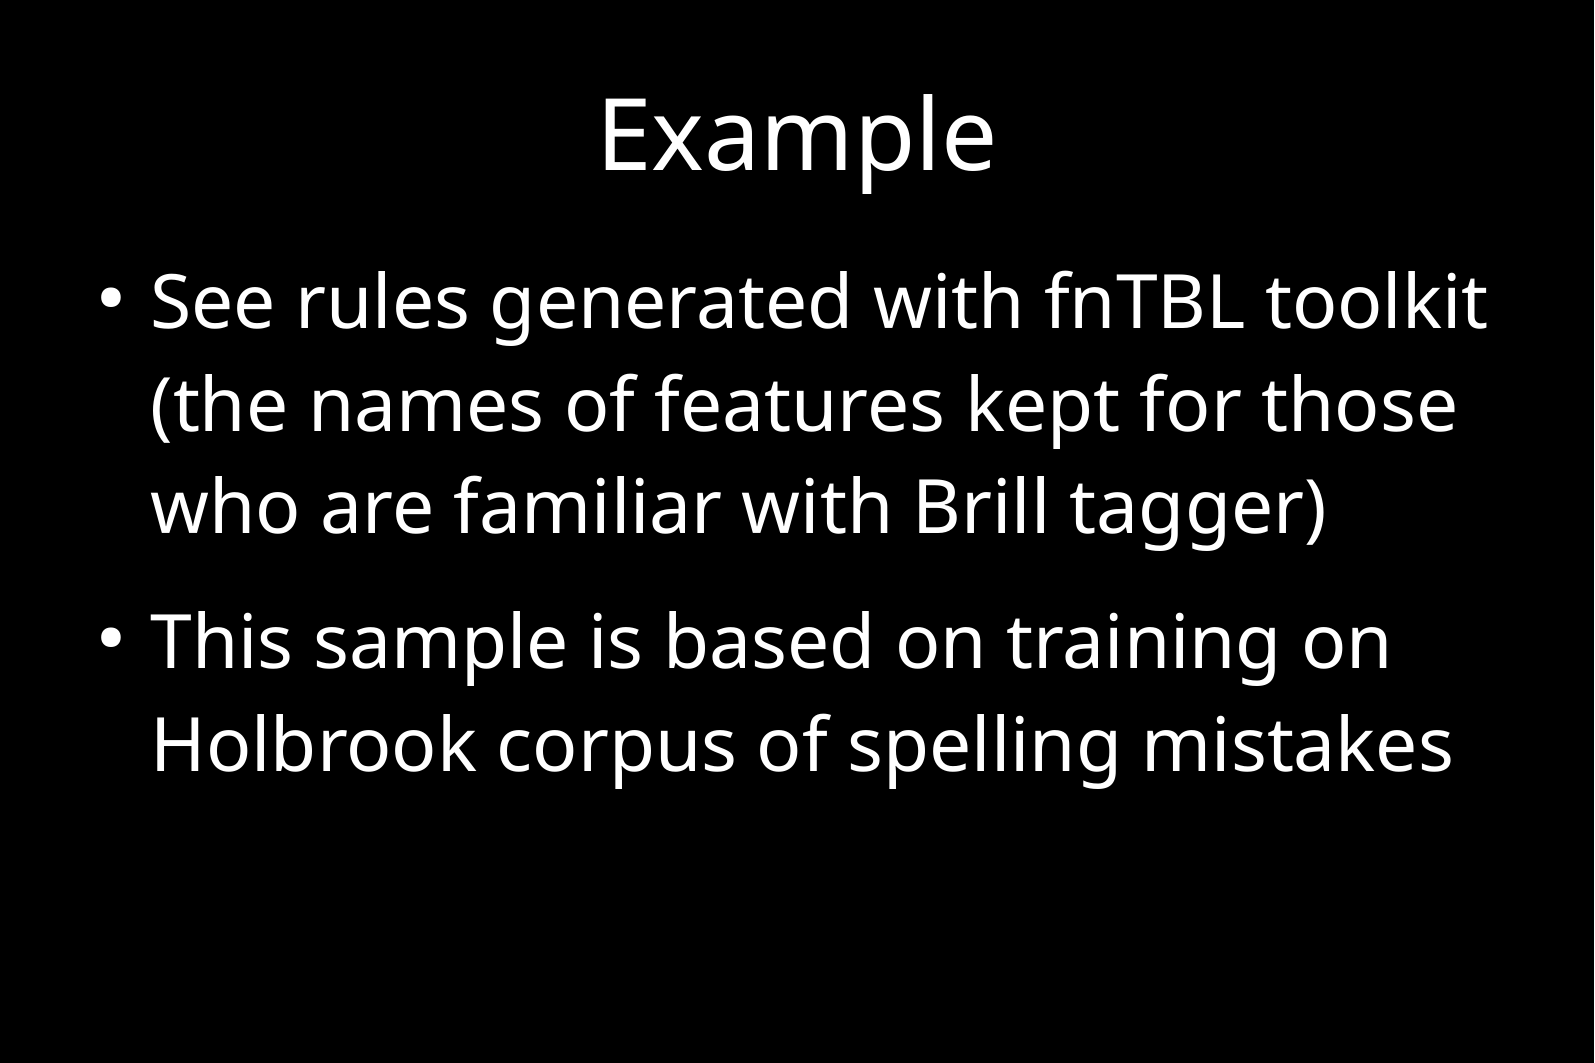

# Example
See rules generated with fnTBL toolkit (the names of features kept for those who are familiar with Brill tagger)
This sample is based on training on Holbrook corpus of spelling mistakes